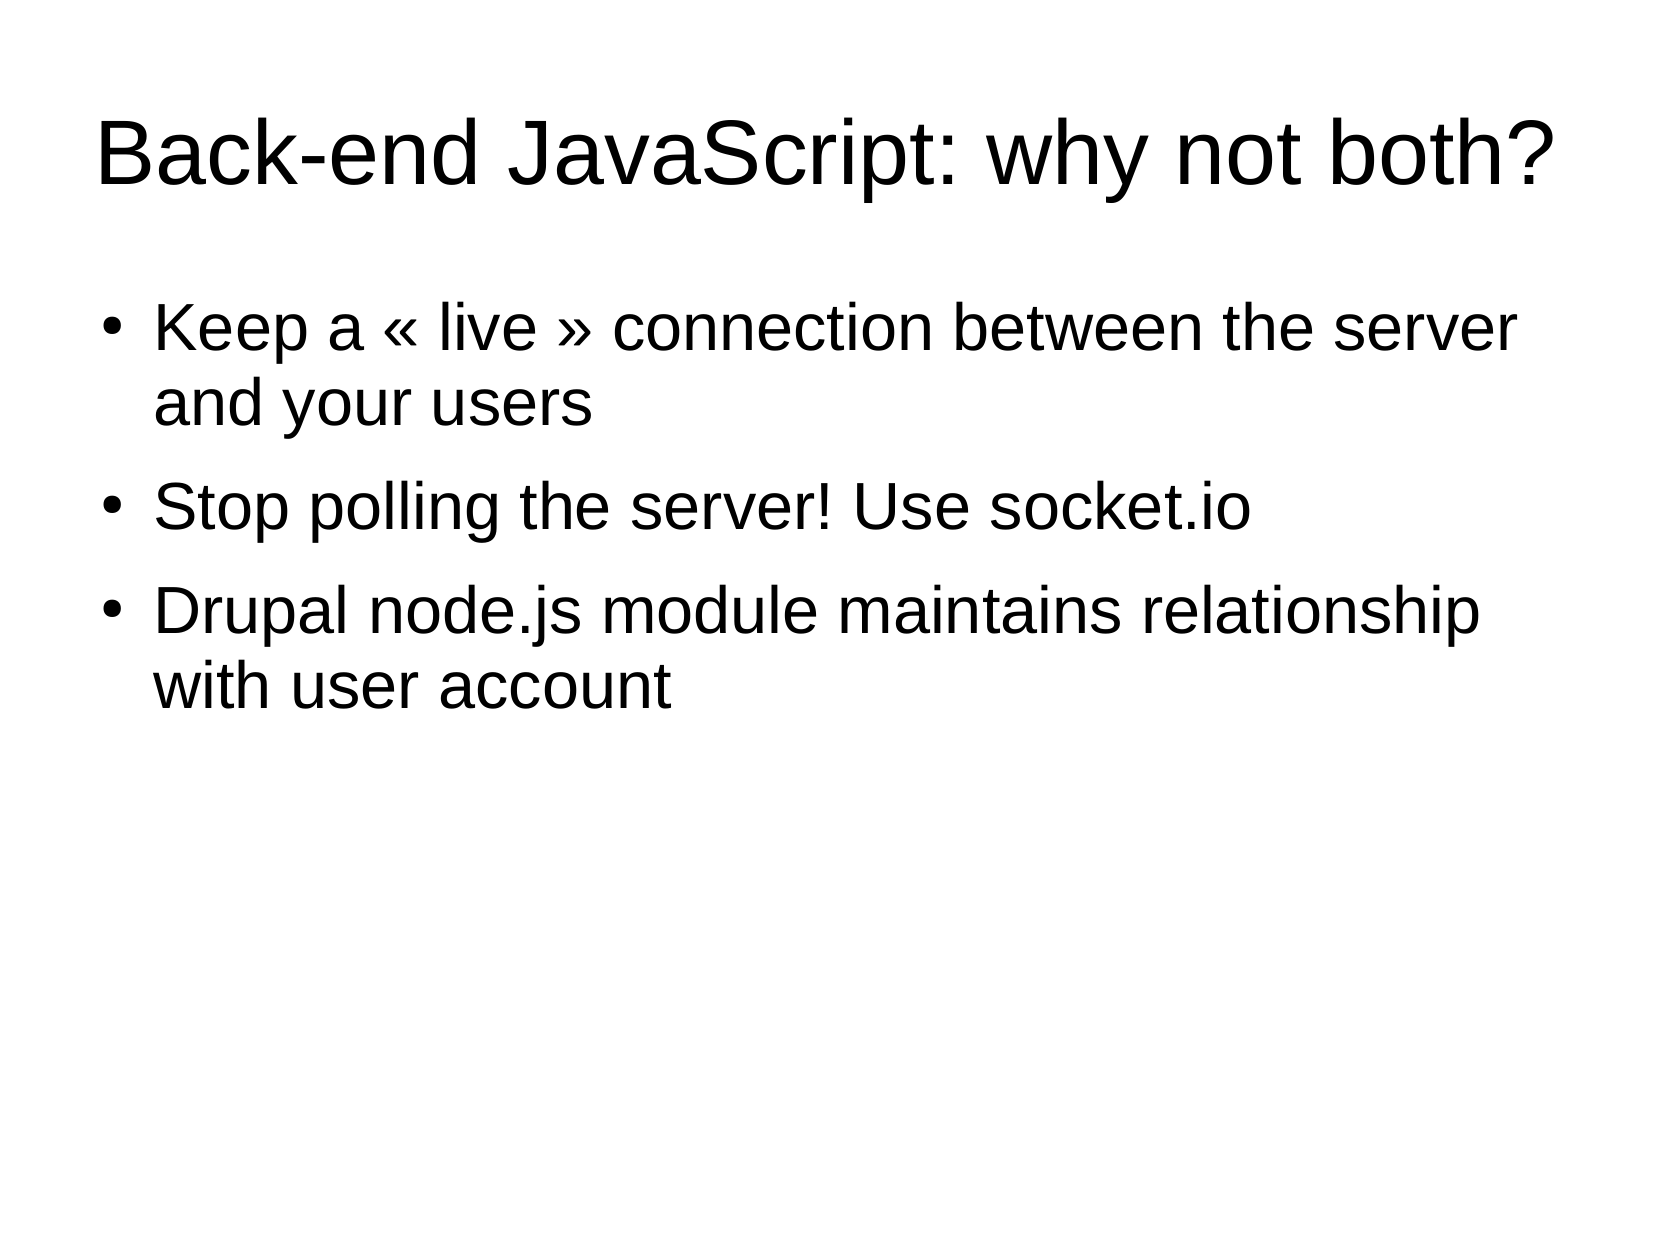

# Back-end JavaScript: why not both?
Keep a « live » connection between the server and your users
Stop polling the server! Use socket.io
Drupal node.js module maintains relationship with user account